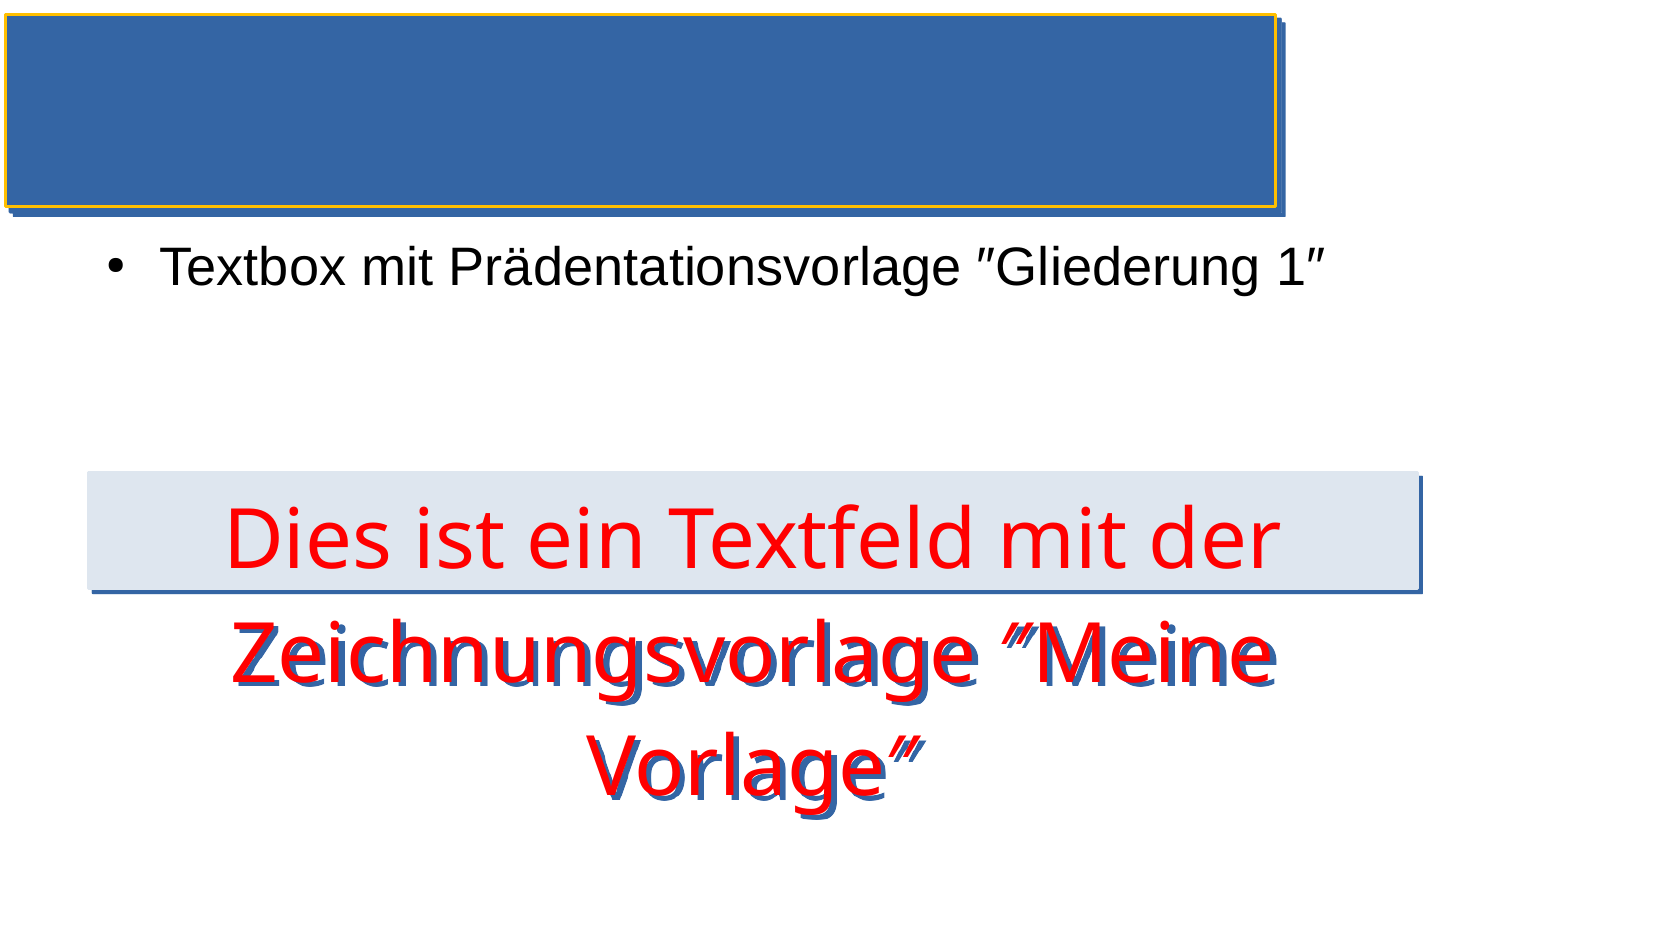

#
Textbox mit Prädentationsvorlage ″Gliederung 1″
Dies ist ein Textfeld mit der Zeichnungsvorlage ″Meine Vorlage″